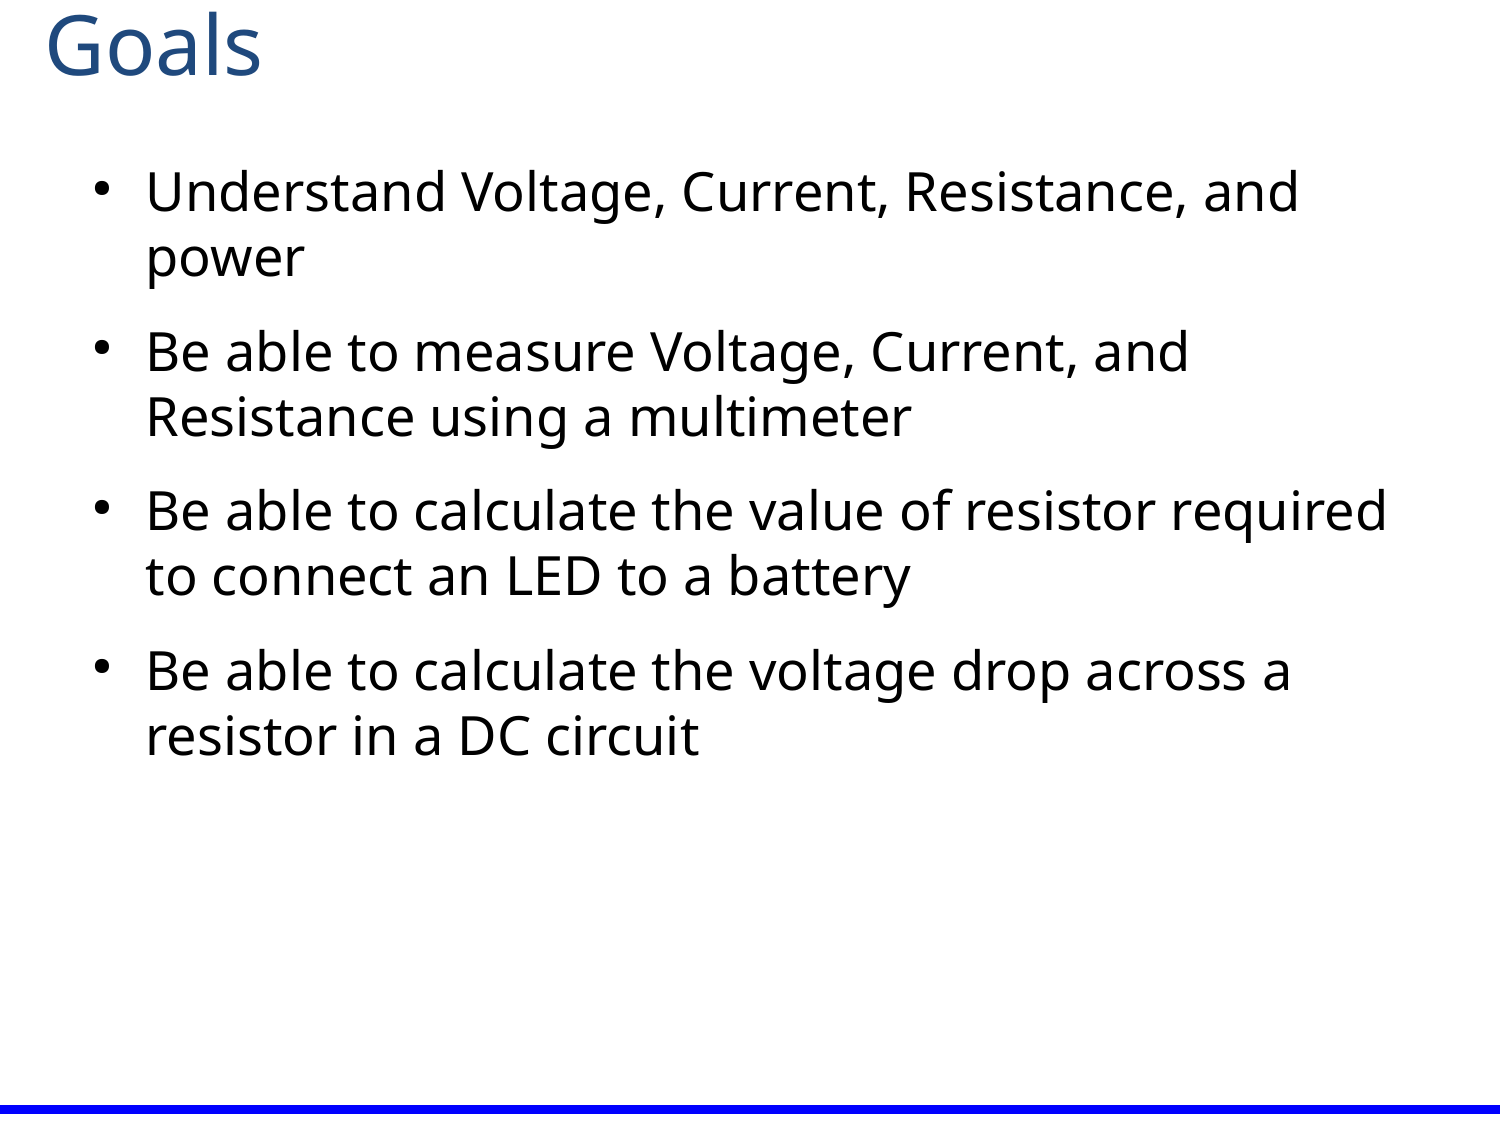

# Goals
Understand Voltage, Current, Resistance, and power
Be able to measure Voltage, Current, and Resistance using a multimeter
Be able to calculate the value of resistor required to connect an LED to a battery
Be able to calculate the voltage drop across a resistor in a DC circuit